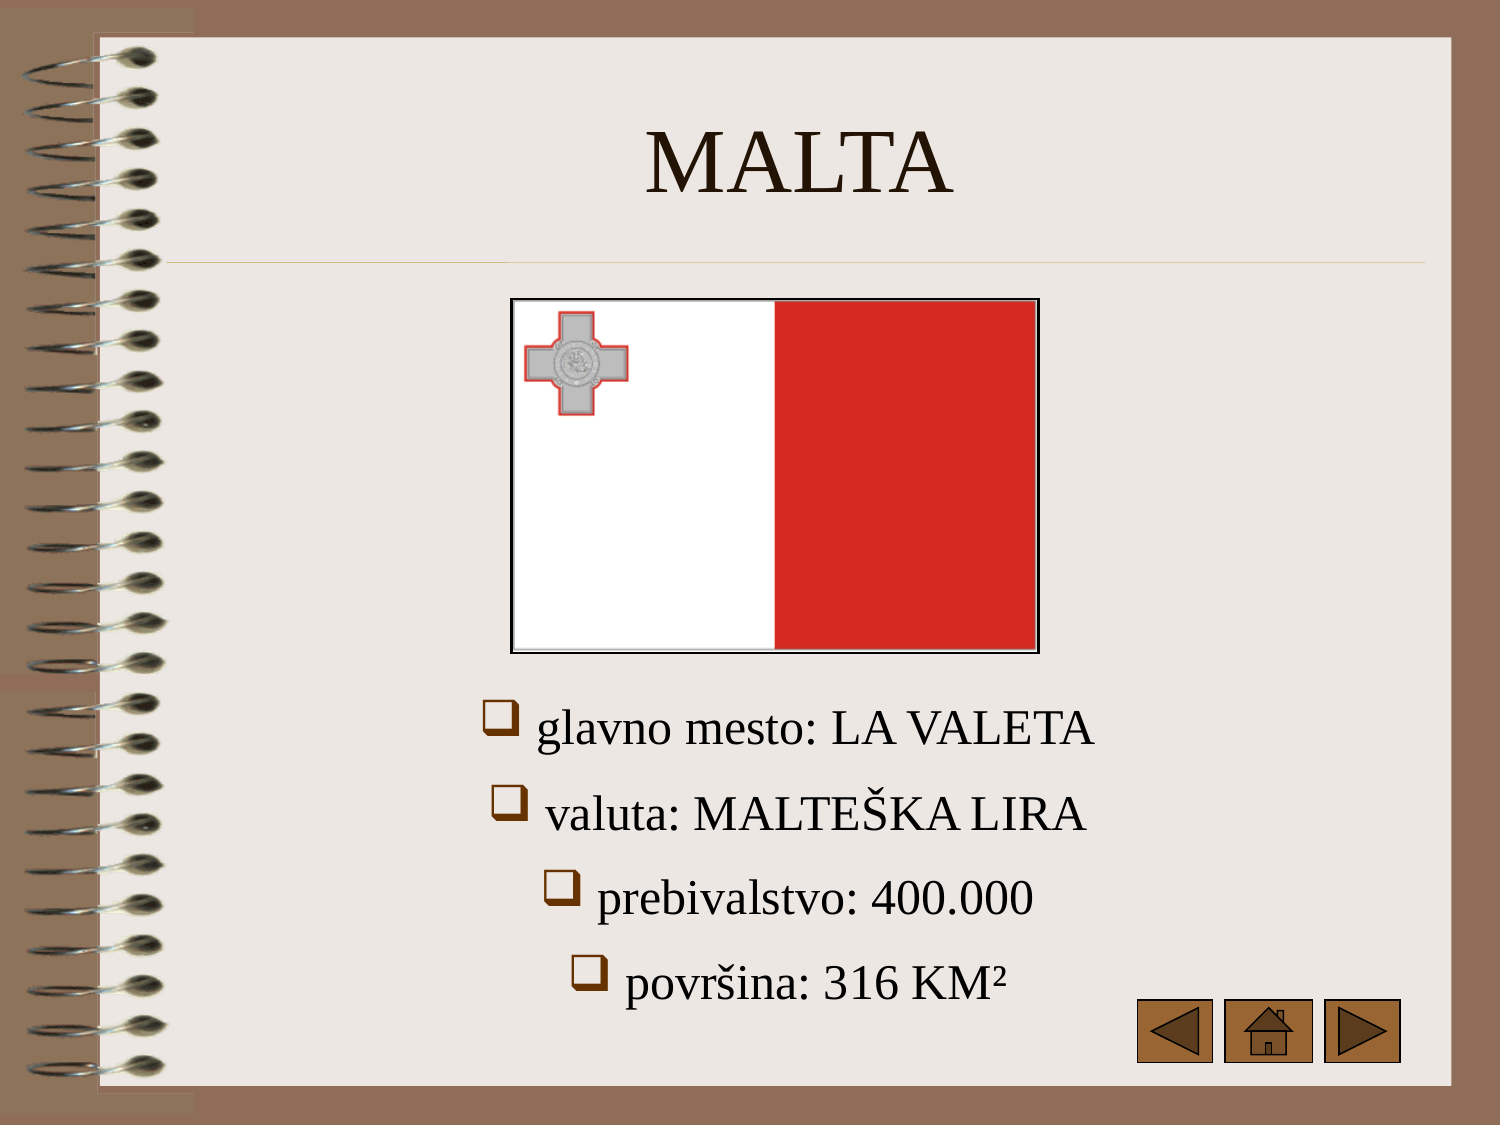

# MALTA
 glavno mesto: LA VALETA
 valuta: MALTEŠKA LIRA
 prebivalstvo: 400.000
 površina: 316 KM²